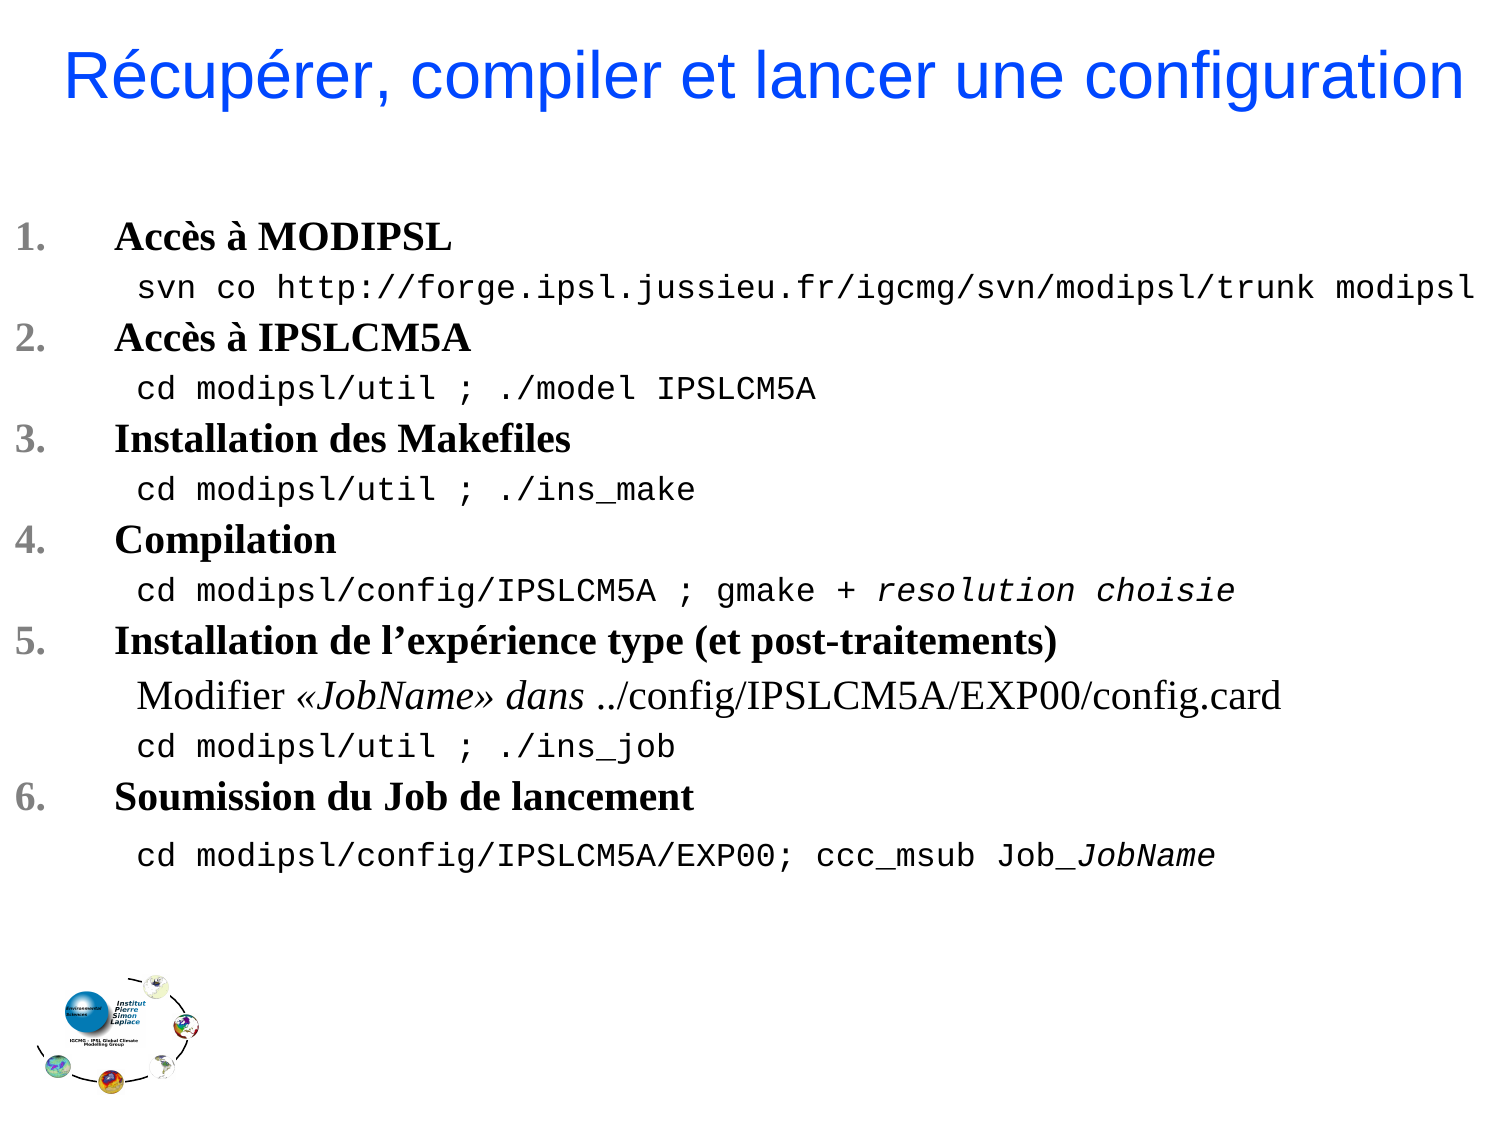

Récupérer, compiler et lancer une configuration
Accès à MODIPSL
svn co http://forge.ipsl.jussieu.fr/igcmg/svn/modipsl/trunk modipsl
Accès à IPSLCM5A
cd modipsl/util ; ./model IPSLCM5A
Installation des Makefiles
cd modipsl/util ; ./ins_make
Compilation
cd modipsl/config/IPSLCM5A ; gmake + resolution choisie
Installation de l’expérience type (et post-traitements)
Modifier «JobName» dans ../config/IPSLCM5A/EXP00/config.card
cd modipsl/util ; ./ins_job
Soumission du Job de lancement
cd modipsl/config/IPSLCM5A/EXP00; ccc_msub Job_JobName